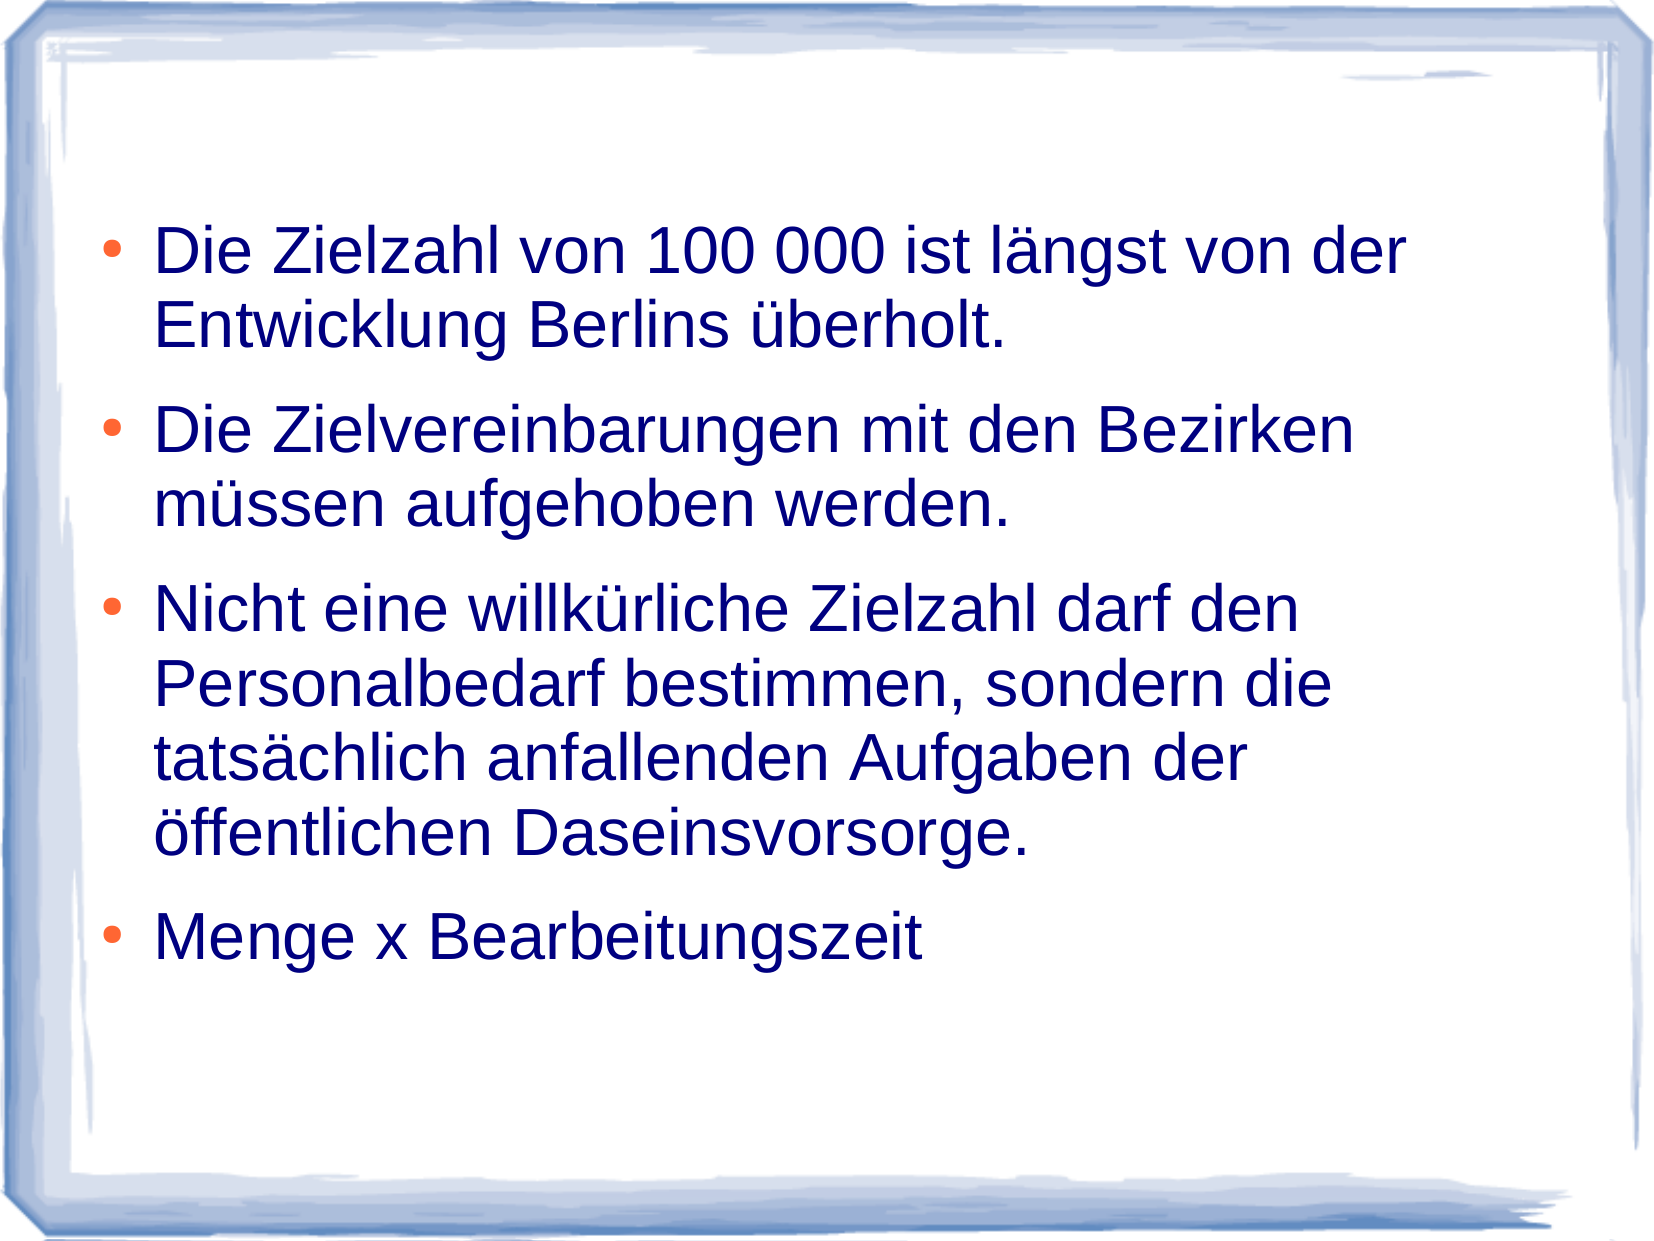

#
Die Zielzahl von 100 000 ist längst von der Entwicklung Berlins überholt.
Die Zielvereinbarungen mit den Bezirken müssen aufgehoben werden.
Nicht eine willkürliche Zielzahl darf den Personalbedarf bestimmen, sondern die tatsächlich anfallenden Aufgaben der öffentlichen Daseinsvorsorge.
Menge x Bearbeitungszeit